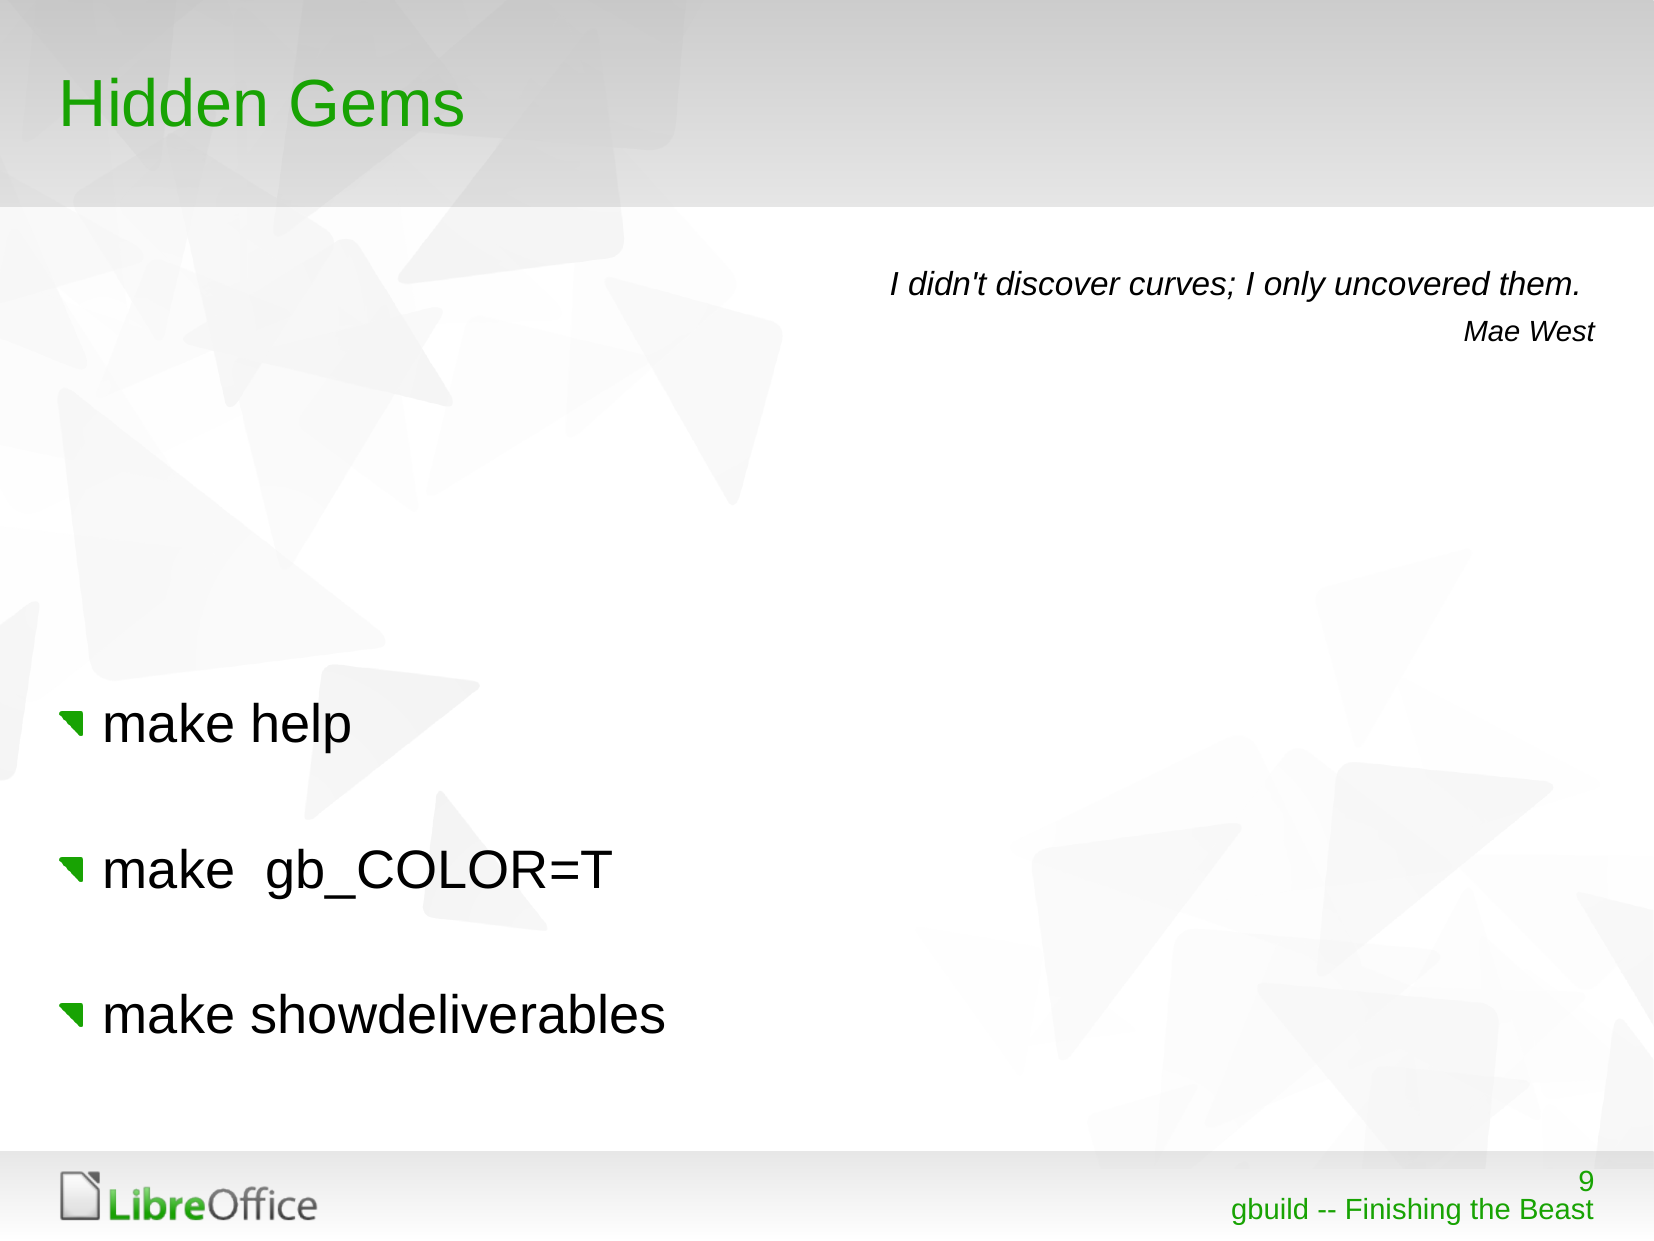

# Hidden Gems
I didn't discover curves; I only uncovered them.
Mae West
make help
make gb_COLOR=T
make showdeliverables
9
gbuild -- Finishing the Beast